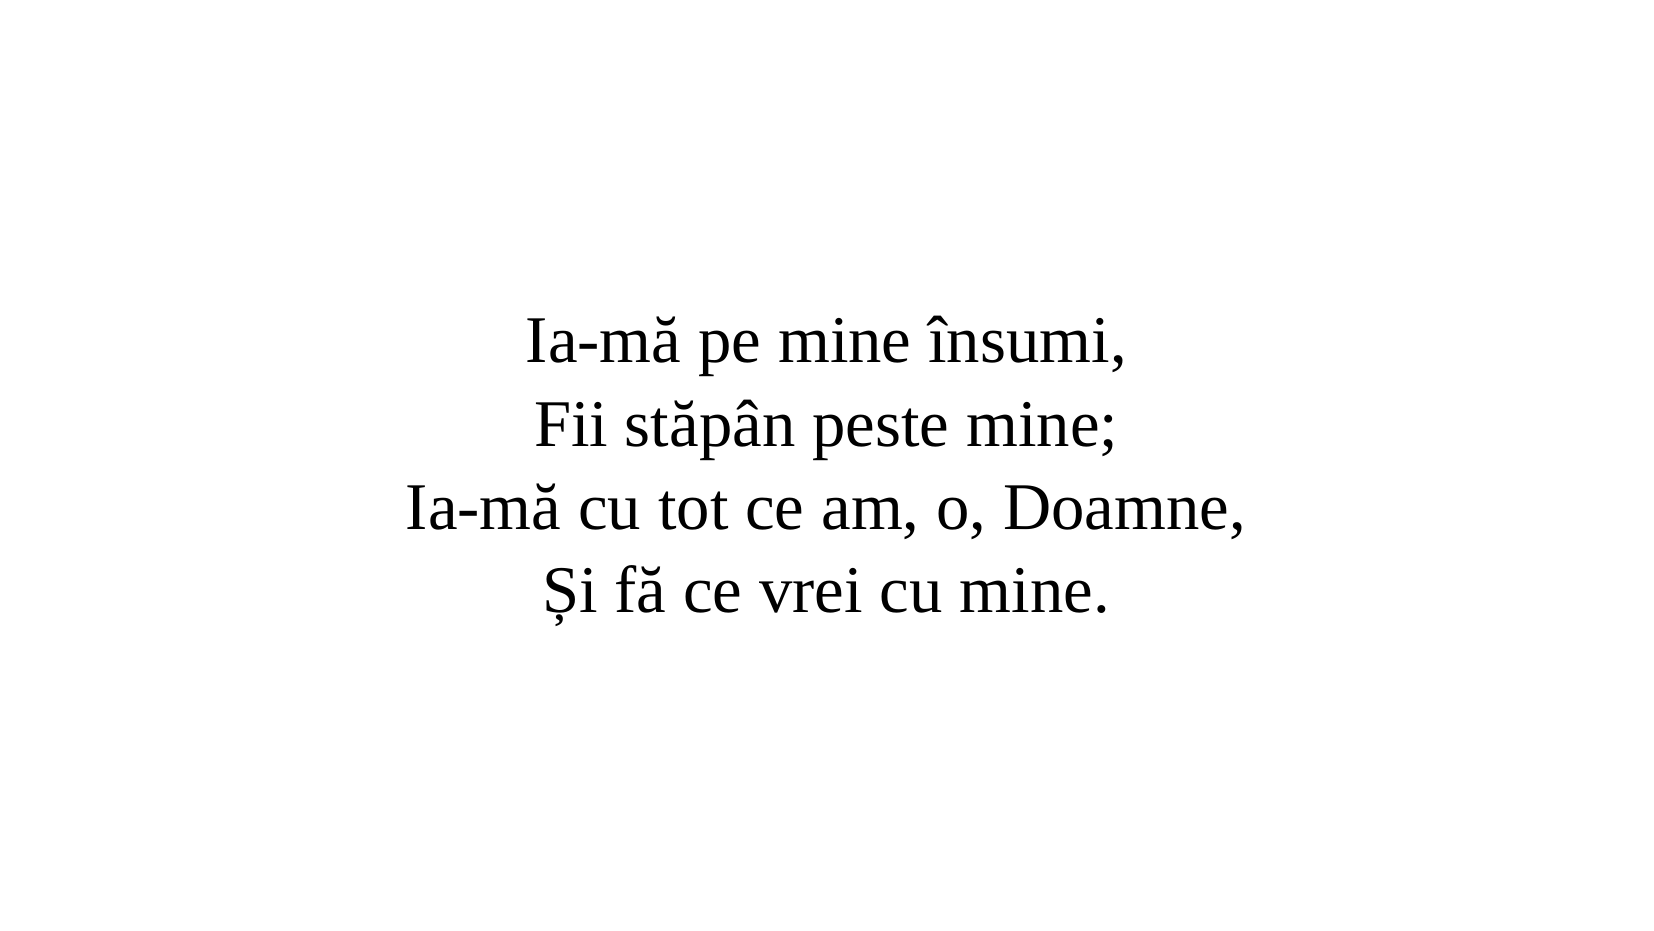

# Ia-mă pe mine însumi,
Fii stăpân peste mine;
Ia-mă cu tot ce am, o, Doamne,
Și fă ce vrei cu mine.